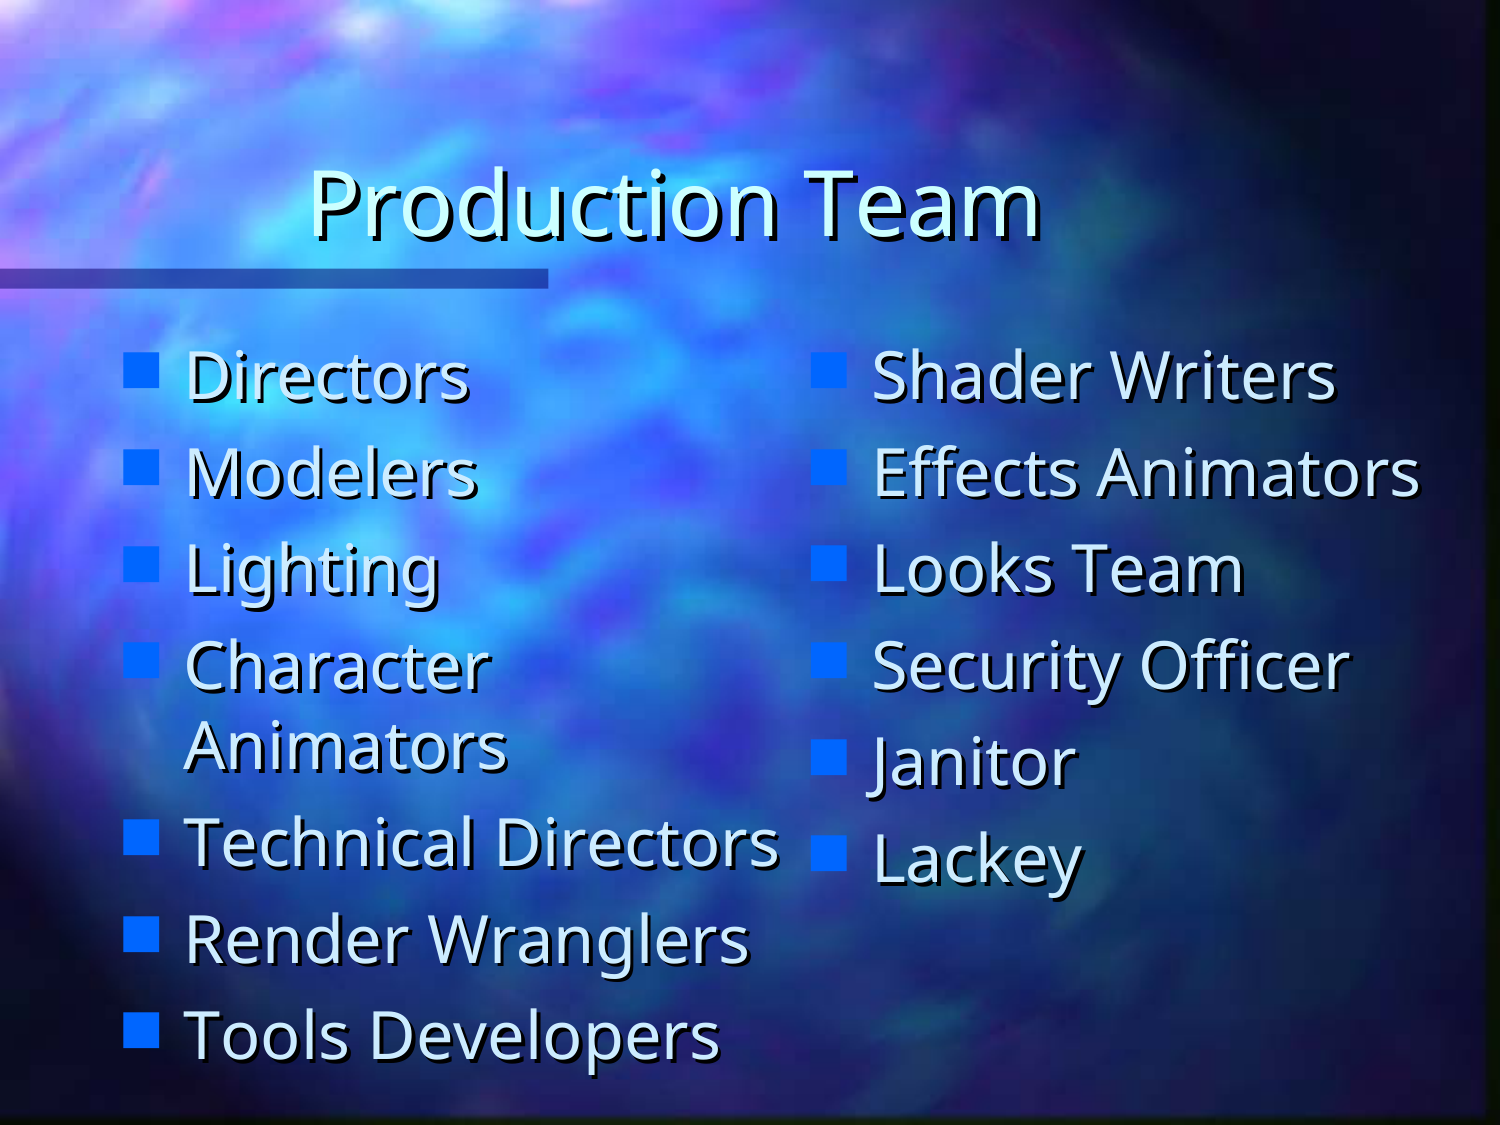

# Production Team
Directors
Modelers
Lighting
Character Animators
Technical Directors
Render Wranglers
Tools Developers
Shader Writers
Effects Animators
Looks Team
Security Officer
Janitor
Lackey